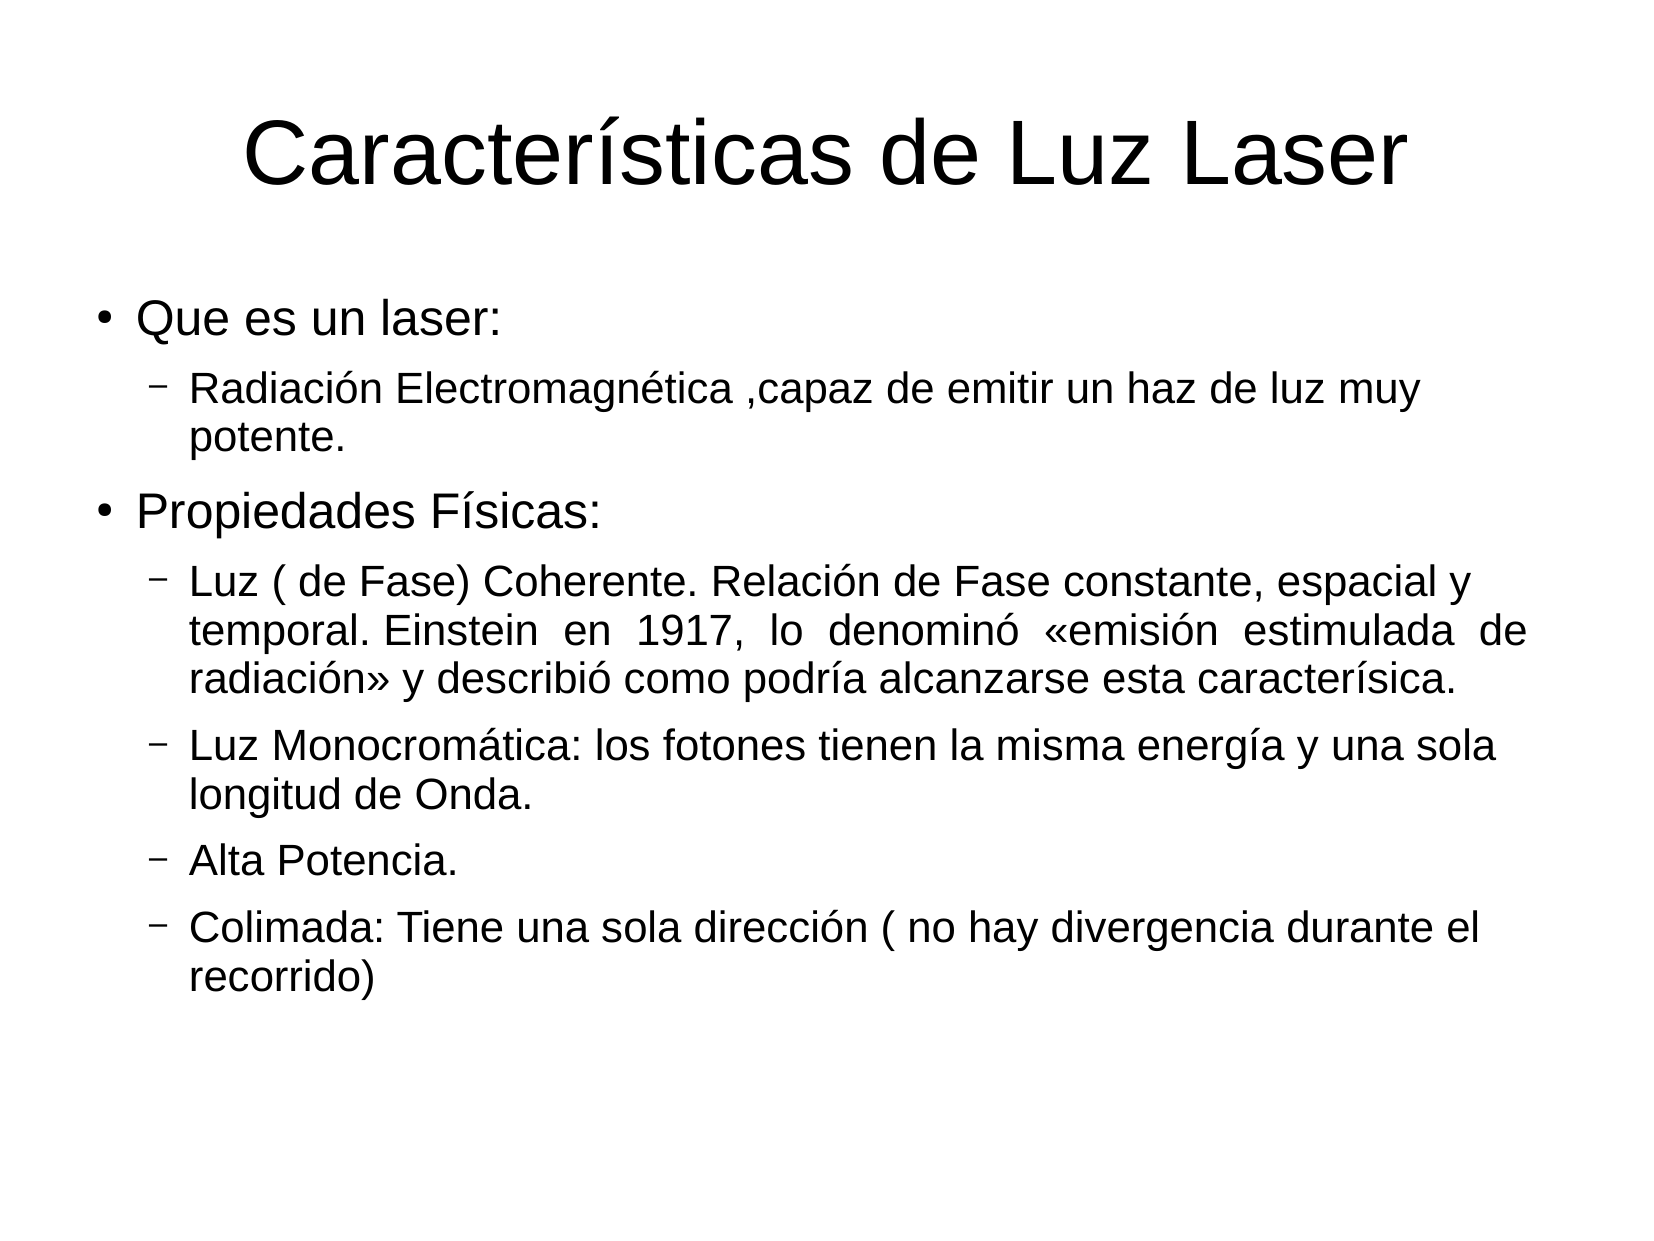

# Características de Luz Laser
Que es un laser:
Radiación Electromagnética ,capaz de emitir un haz de luz muy potente.
Propiedades Físicas:
Luz ( de Fase) Coherente. Relación de Fase constante, espacial y temporal. Einstein en 1917, lo denominó «emisión estimulada de radiación» y describió como podría alcanzarse esta caracterísica.
Luz Monocromática: los fotones tienen la misma energía y una sola longitud de Onda.
Alta Potencia.
Colimada: Tiene una sola dirección ( no hay divergencia durante el recorrido)